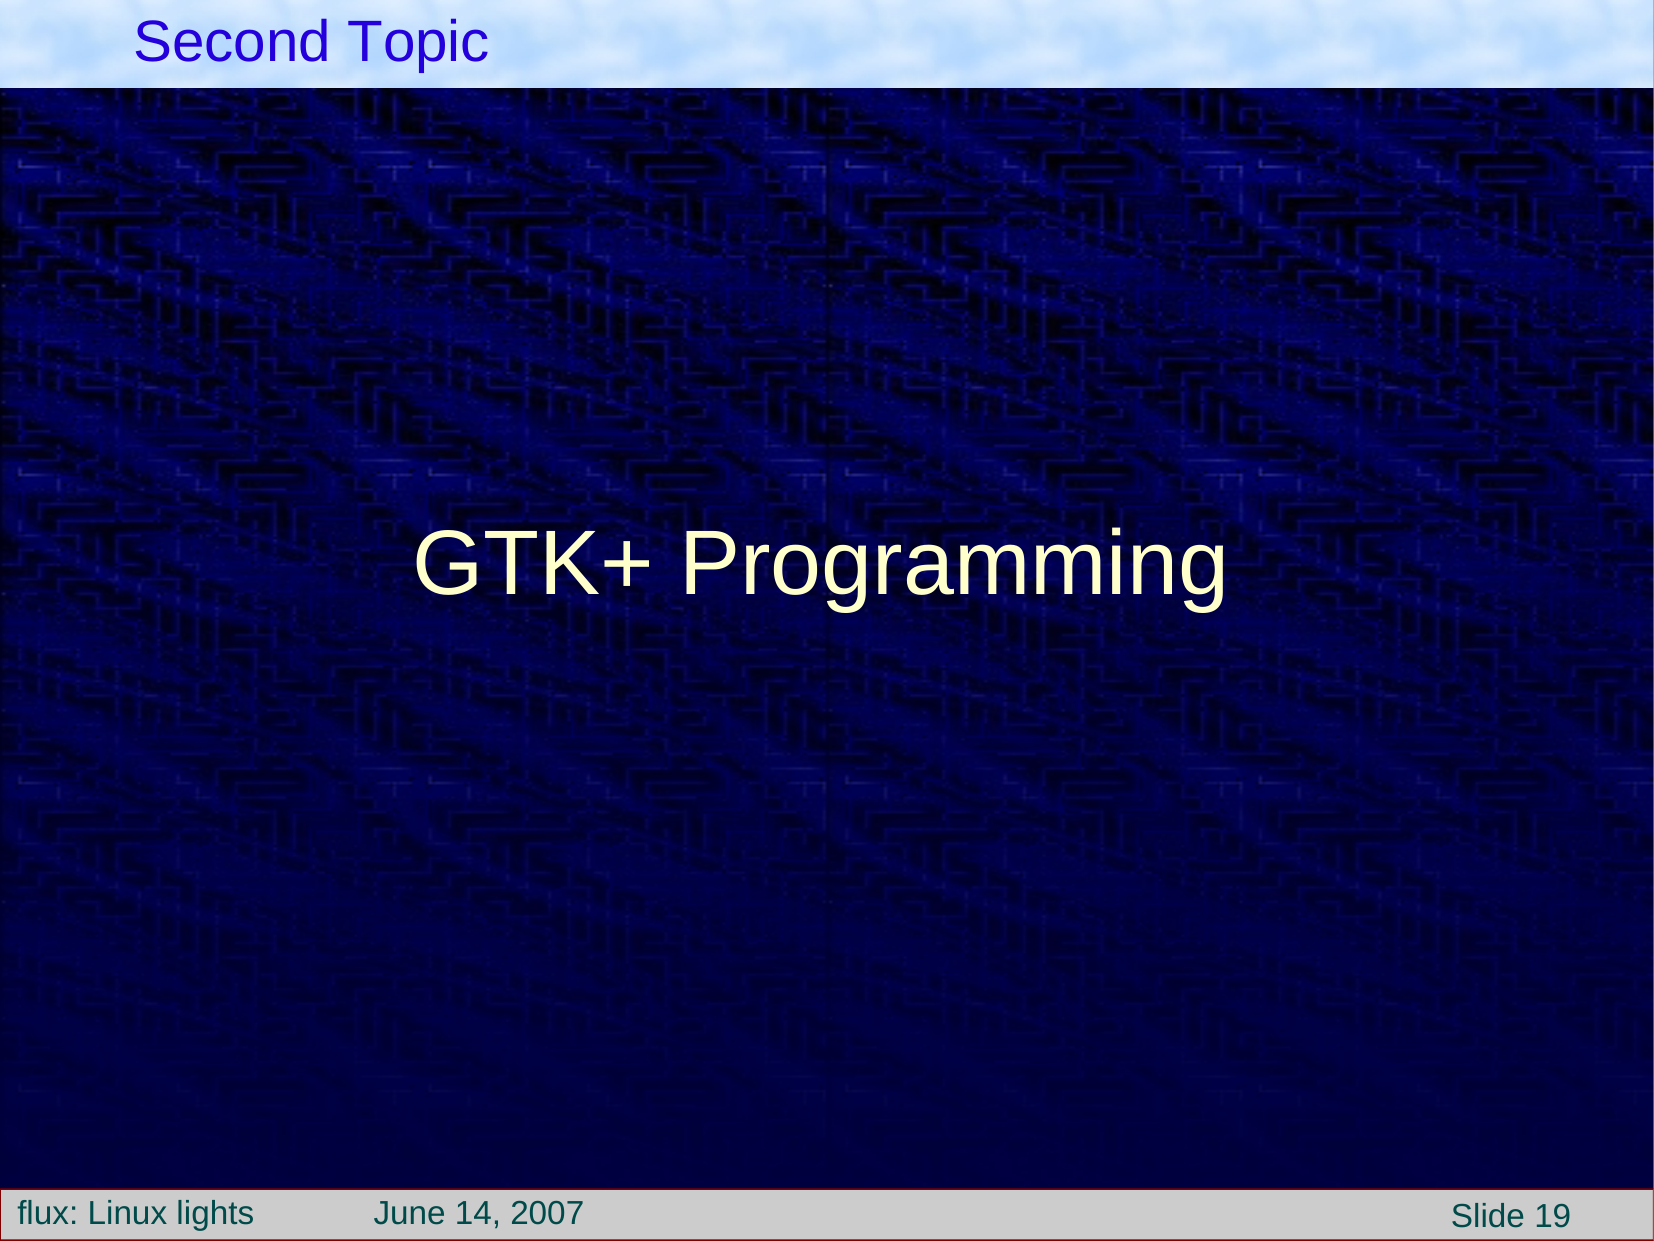

Second Topic
# GTK+ Programming
flux: Linux lights	June 14, 2007
Slide